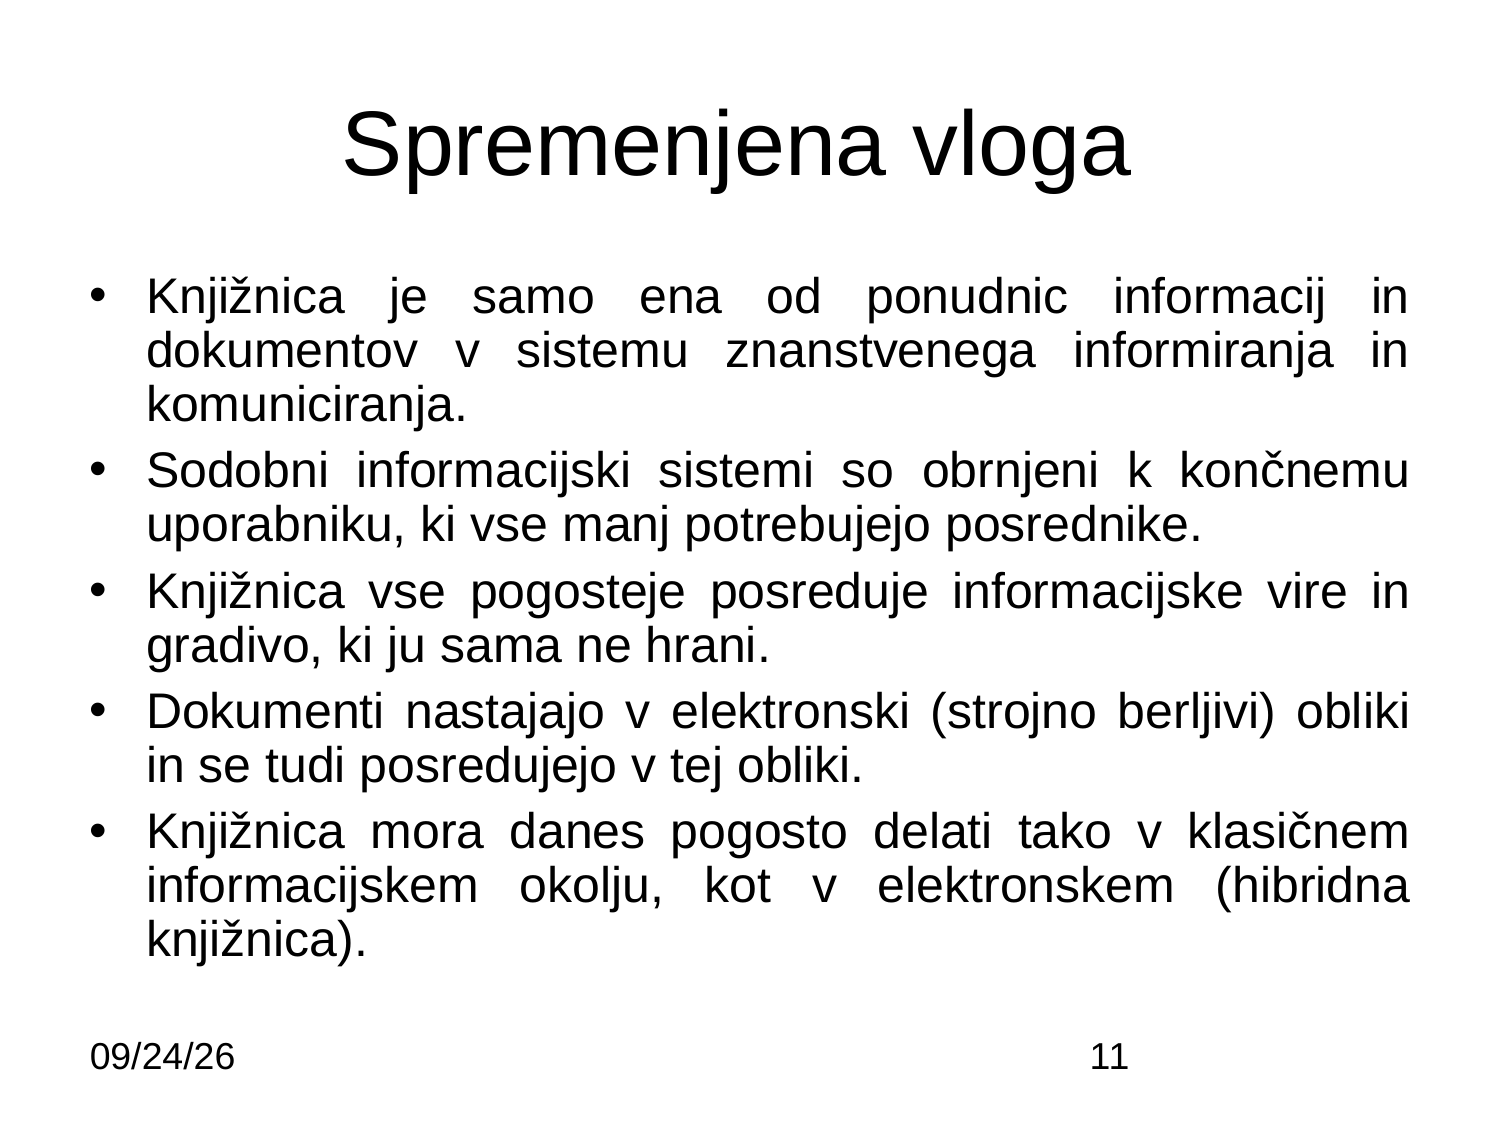

# Spremenjena vloga
Knjižnica je samo ena od ponudnic informacij in dokumentov v sistemu znanstvenega informiranja in komuniciranja.
Sodobni informacijski sistemi so obrnjeni k končnemu uporabniku, ki vse manj potrebujejo posrednike.
Knjižnica vse pogosteje posreduje informacijske vire in gradivo, ki ju sama ne hrani.
Dokumenti nastajajo v elektronski (strojno berljivi) obliki in se tudi posredujejo v tej obliki.
Knjižnica mora danes pogosto delati tako v klasičnem informacijskem okolju, kot v elektronskem (hibridna knjižnica).
11